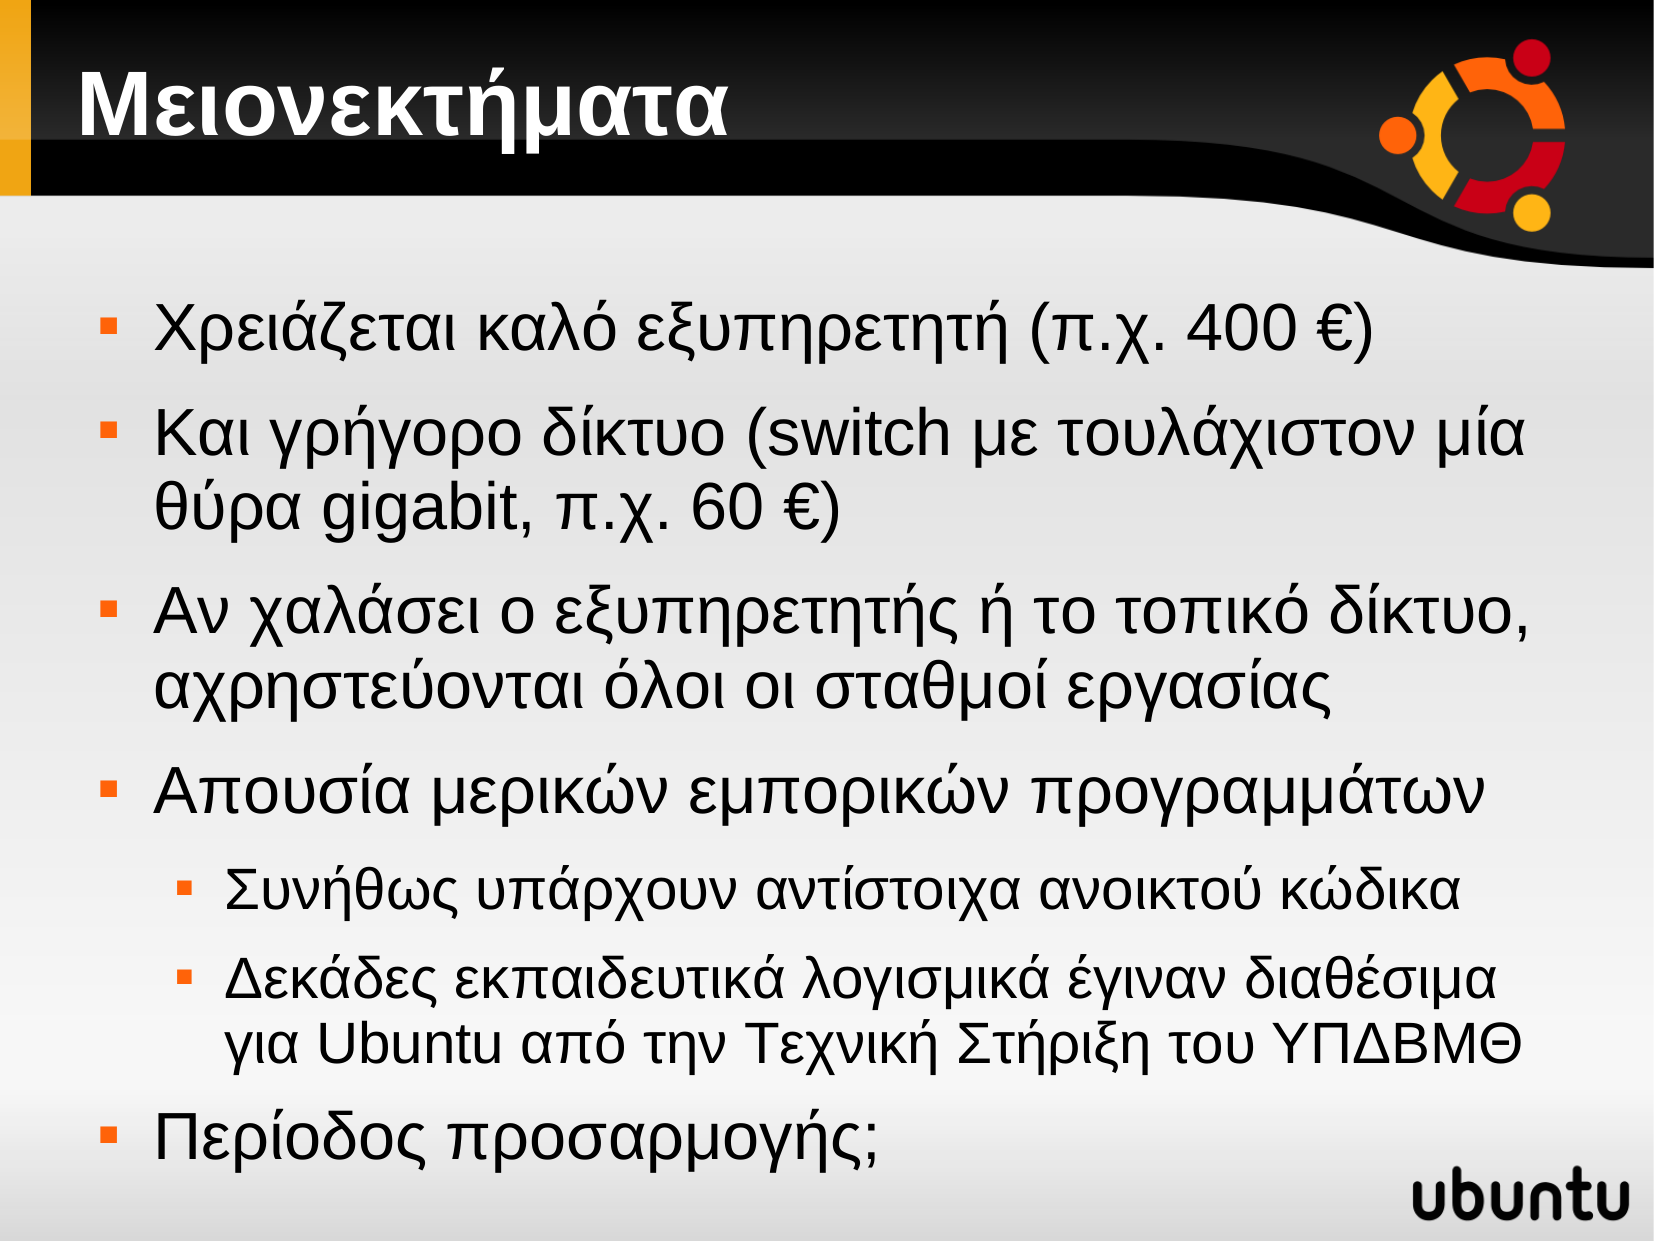

# Μειονεκτήματα
Χρειάζεται καλό εξυπηρετητή (π.χ. 400 €)
Και γρήγορο δίκτυο (switch με τουλάχιστον μία θύρα gigabit, π.χ. 60 €)
Αν χαλάσει ο εξυπηρετητής ή το τοπικό δίκτυο, αχρηστεύονται όλοι οι σταθμοί εργασίας
Απουσία μερικών εμπορικών προγραμμάτων
Συνήθως υπάρχουν αντίστοιχα ανοικτού κώδικα
Δεκάδες εκπαιδευτικά λογισμικά έγιναν διαθέσιμα για Ubuntu από την Τεχνική Στήριξη του ΥΠΔΒΜΘ
Περίοδος προσαρμογής;